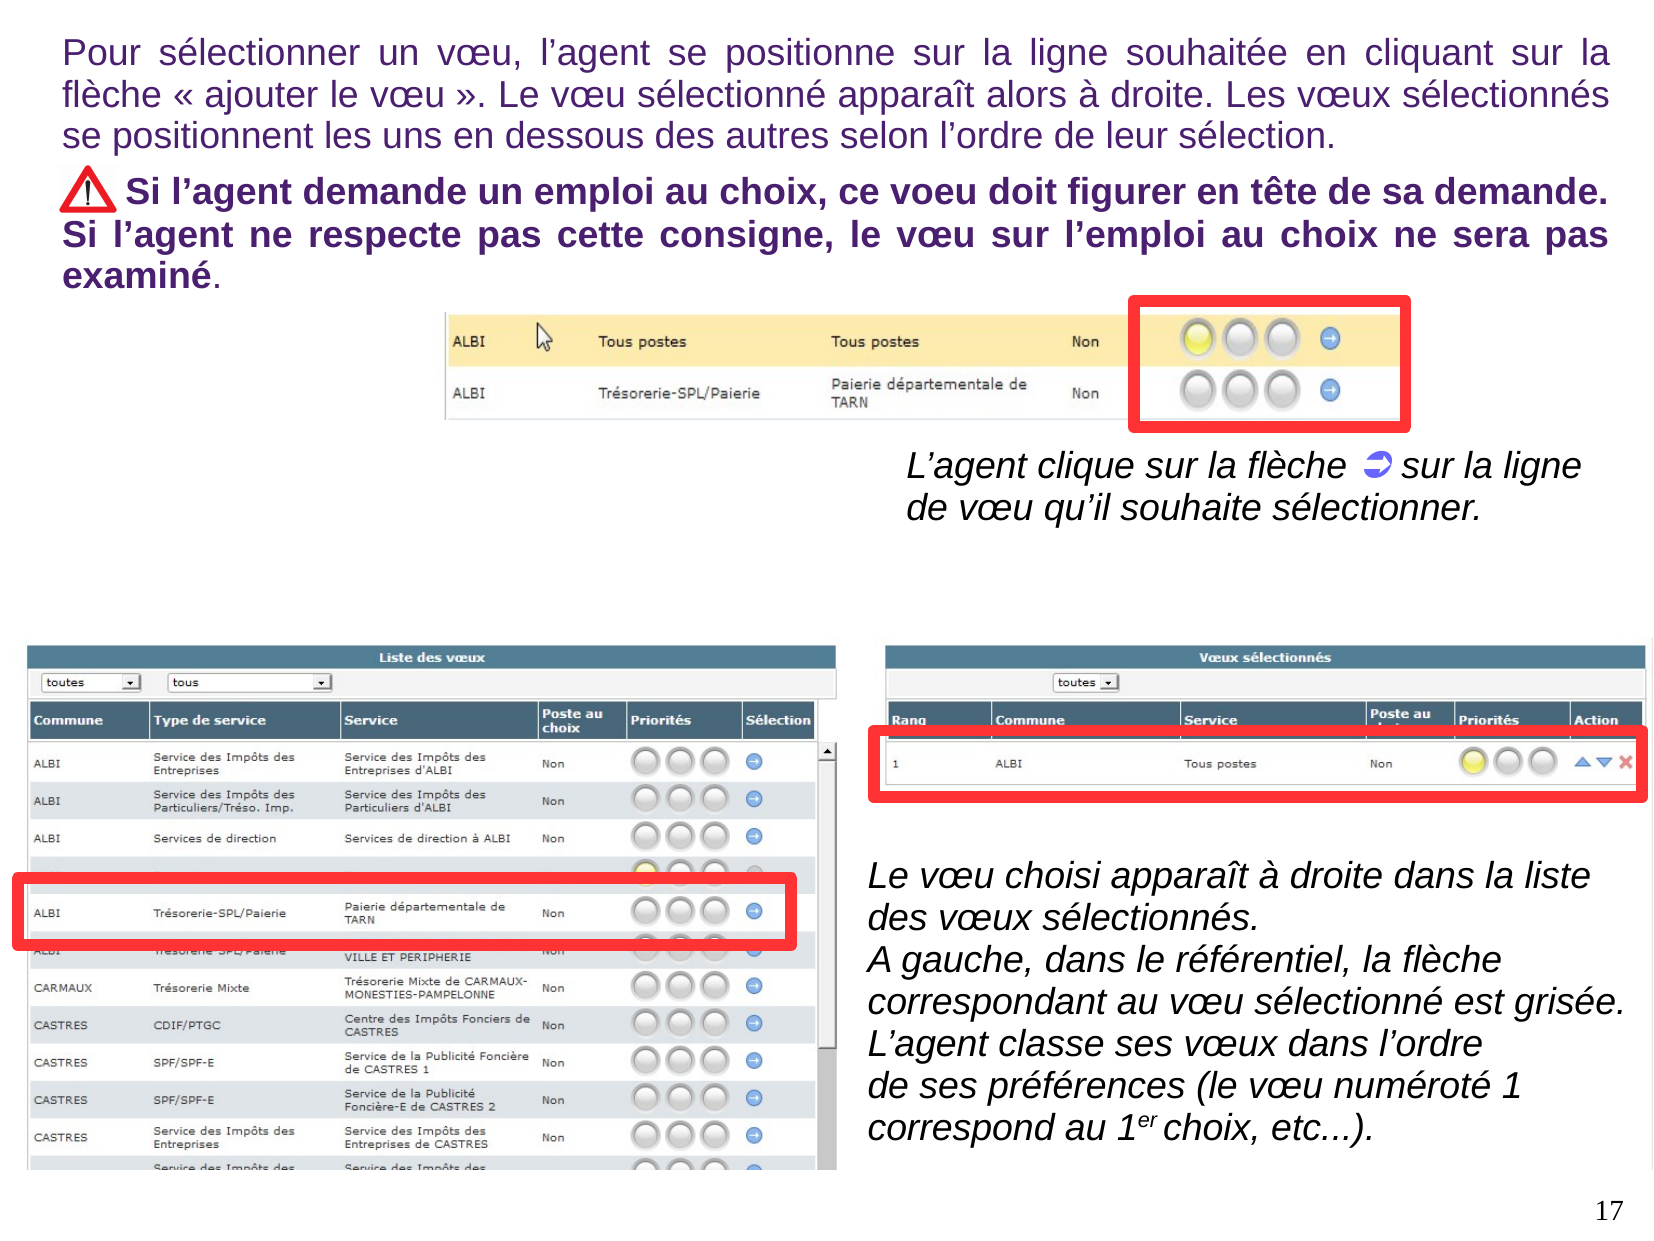

Pour sélectionner un vœu, l’agent se positionne sur la ligne souhaitée en cliquant sur la flèche « ajouter le vœu ». Le vœu sélectionné apparaît alors à droite. Les vœux sélectionnés se positionnent les uns en dessous des autres selon l’ordre de leur sélection.
 Si l’agent demande un emploi au choix, ce voeu doit figurer en tête de sa demande.
Si l’agent ne respecte pas cette consigne, le vœu sur l’emploi au choix ne sera pas examiné.
L’agent clique sur la flèche  sur la ligne
de vœu qu’il souhaite sélectionner.
Le vœu choisi apparaît à droite dans la liste
des vœux sélectionnés.
A gauche, dans le référentiel, la flèche
correspondant au vœu sélectionné est grisée.
L’agent classe ses vœux dans l’ordre
de ses préférences (le vœu numéroté 1
correspond au 1er choix, etc...).
17